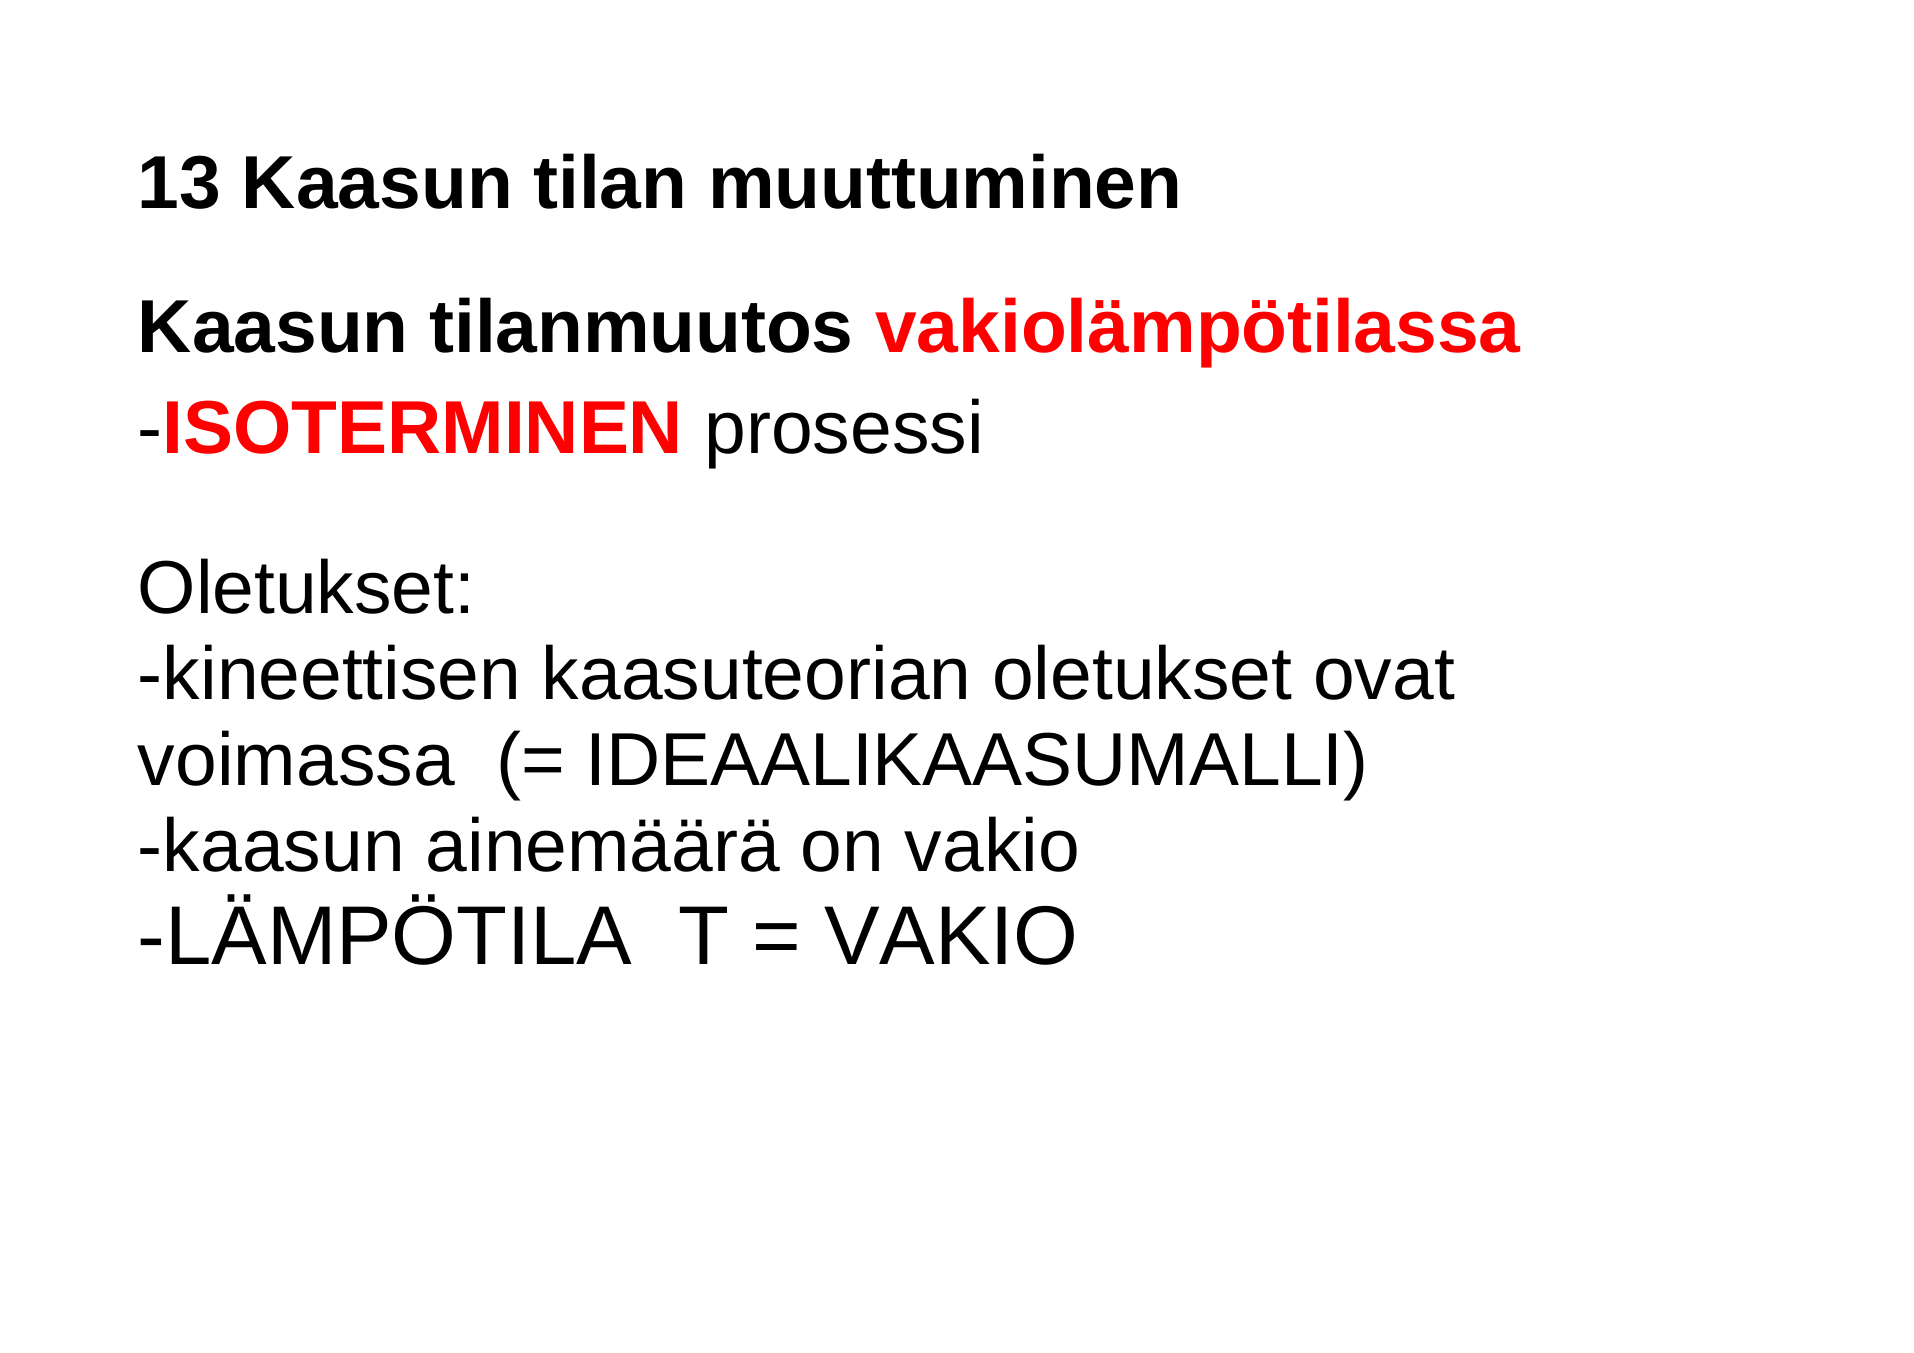

13 Kaasun tilan muuttuminen
Kaasun tilanmuutos vakiolämpötilassa
-ISOTERMINEN prosessi
Oletukset:
-kineettisen kaasuteorian oletukset ovat
voimassa (= IDEAALIKAASUMALLI)
-kaasun ainemäärä on vakio
-LÄMPÖTILA T = VAKIO